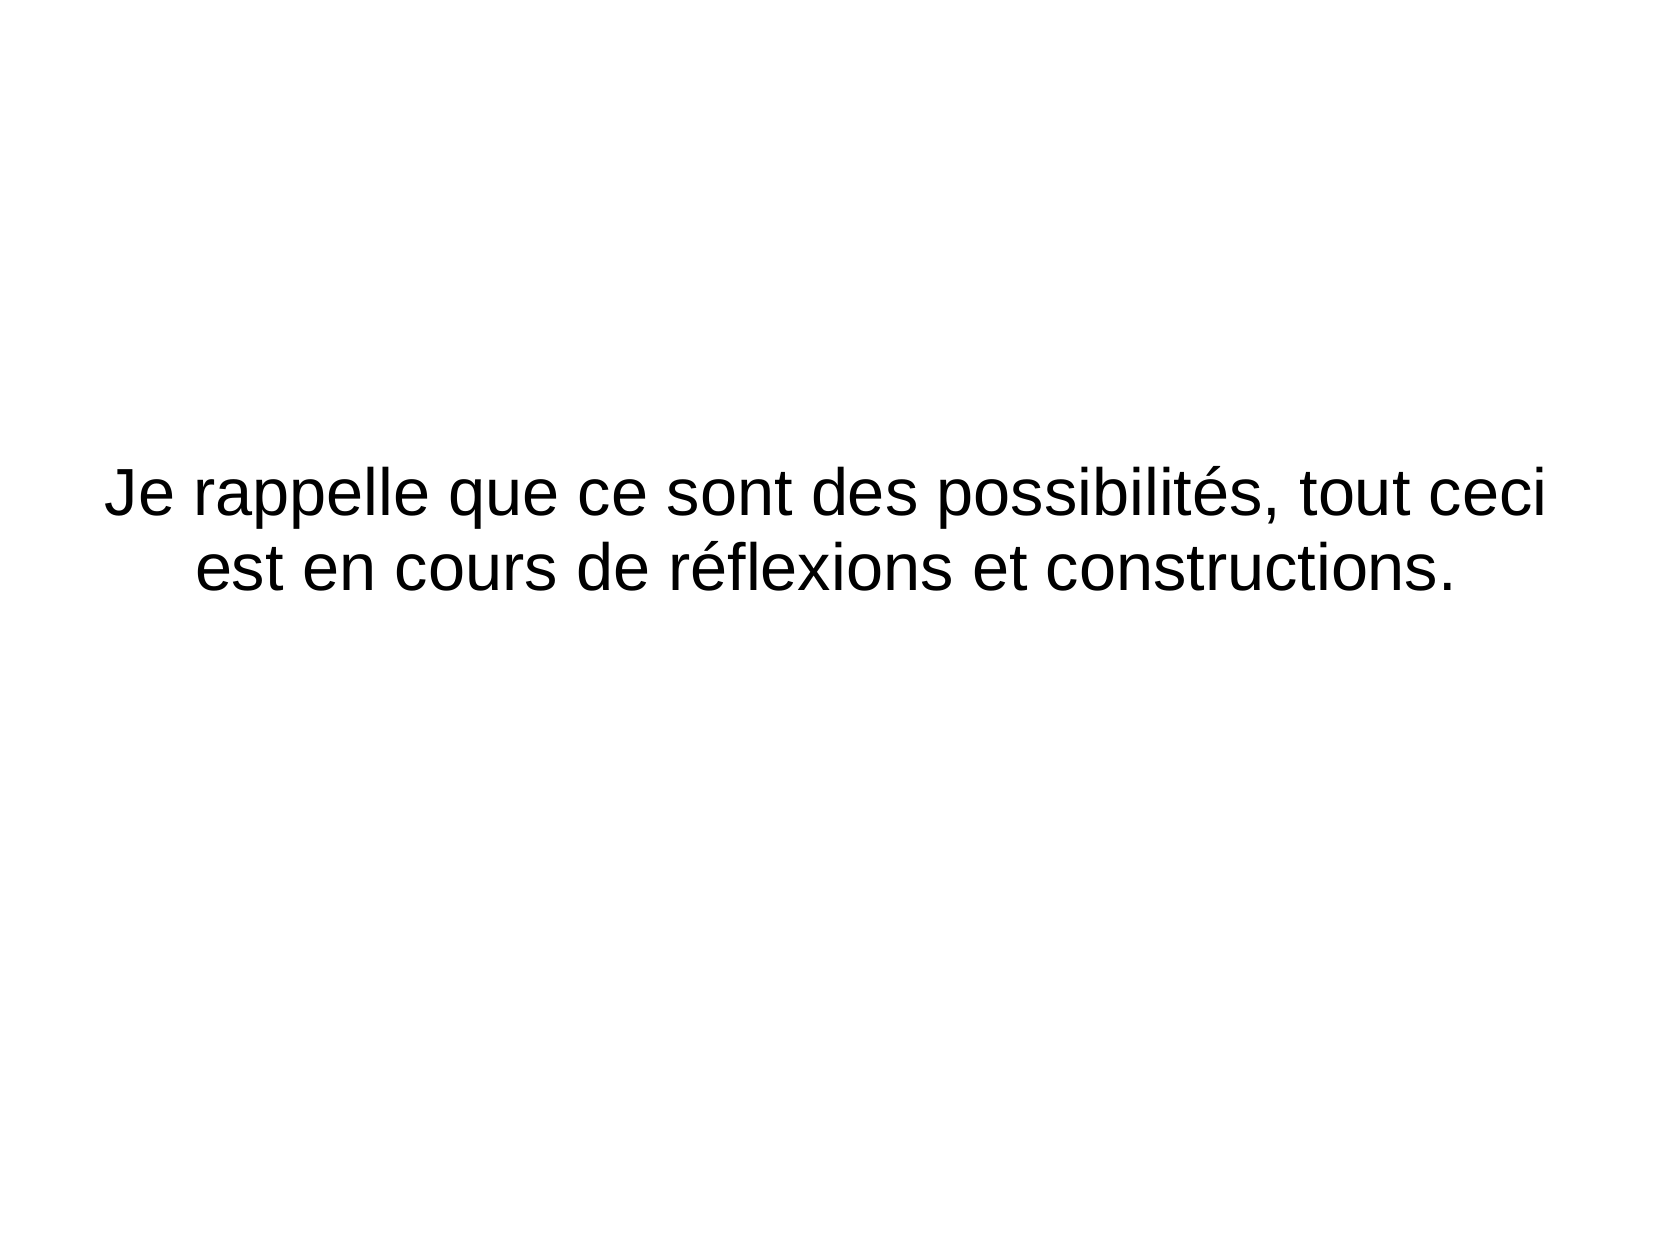

# Je rappelle que ce sont des possibilités, tout ceci est en cours de réflexions et constructions.